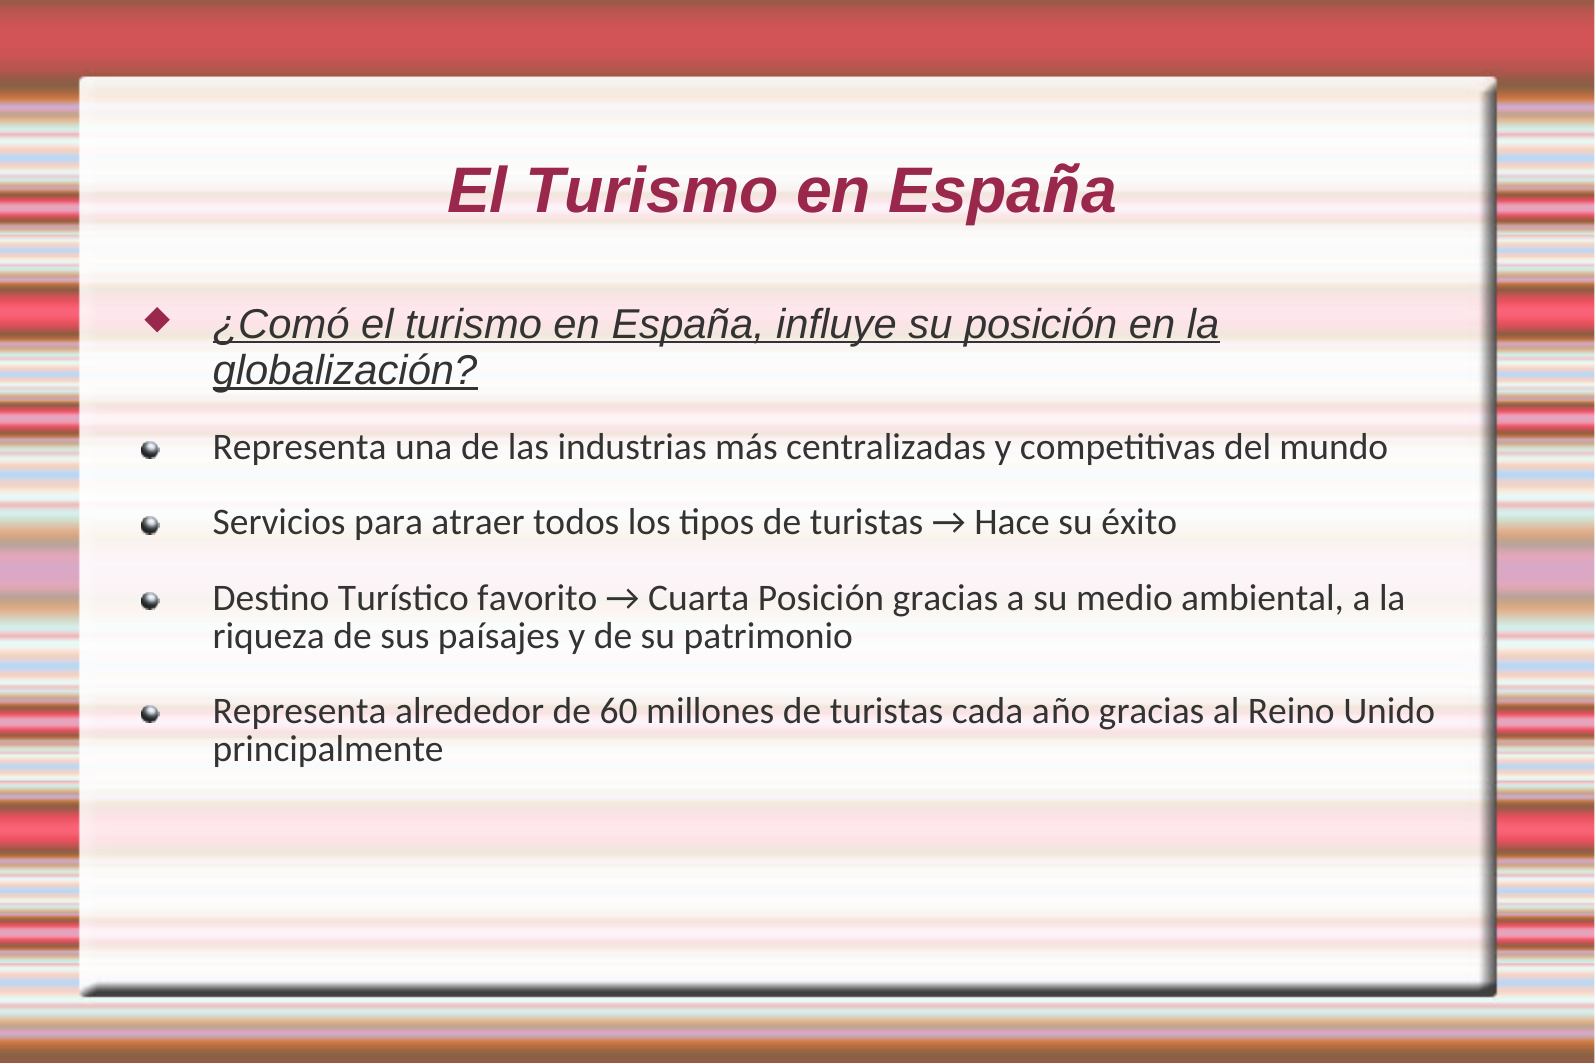

# El Turismo en España
¿Comó el turismo en España, influye su posición en la globalización?
Representa una de las industrias más centralizadas y competitivas del mundo
Servicios para atraer todos los tipos de turistas → Hace su éxito
Destino Turístico favorito → Cuarta Posición gracias a su medio ambiental, a la riqueza de sus paísajes y de su patrimonio
Representa alrededor de 60 millones de turistas cada año gracias al Reino Unido principalmente